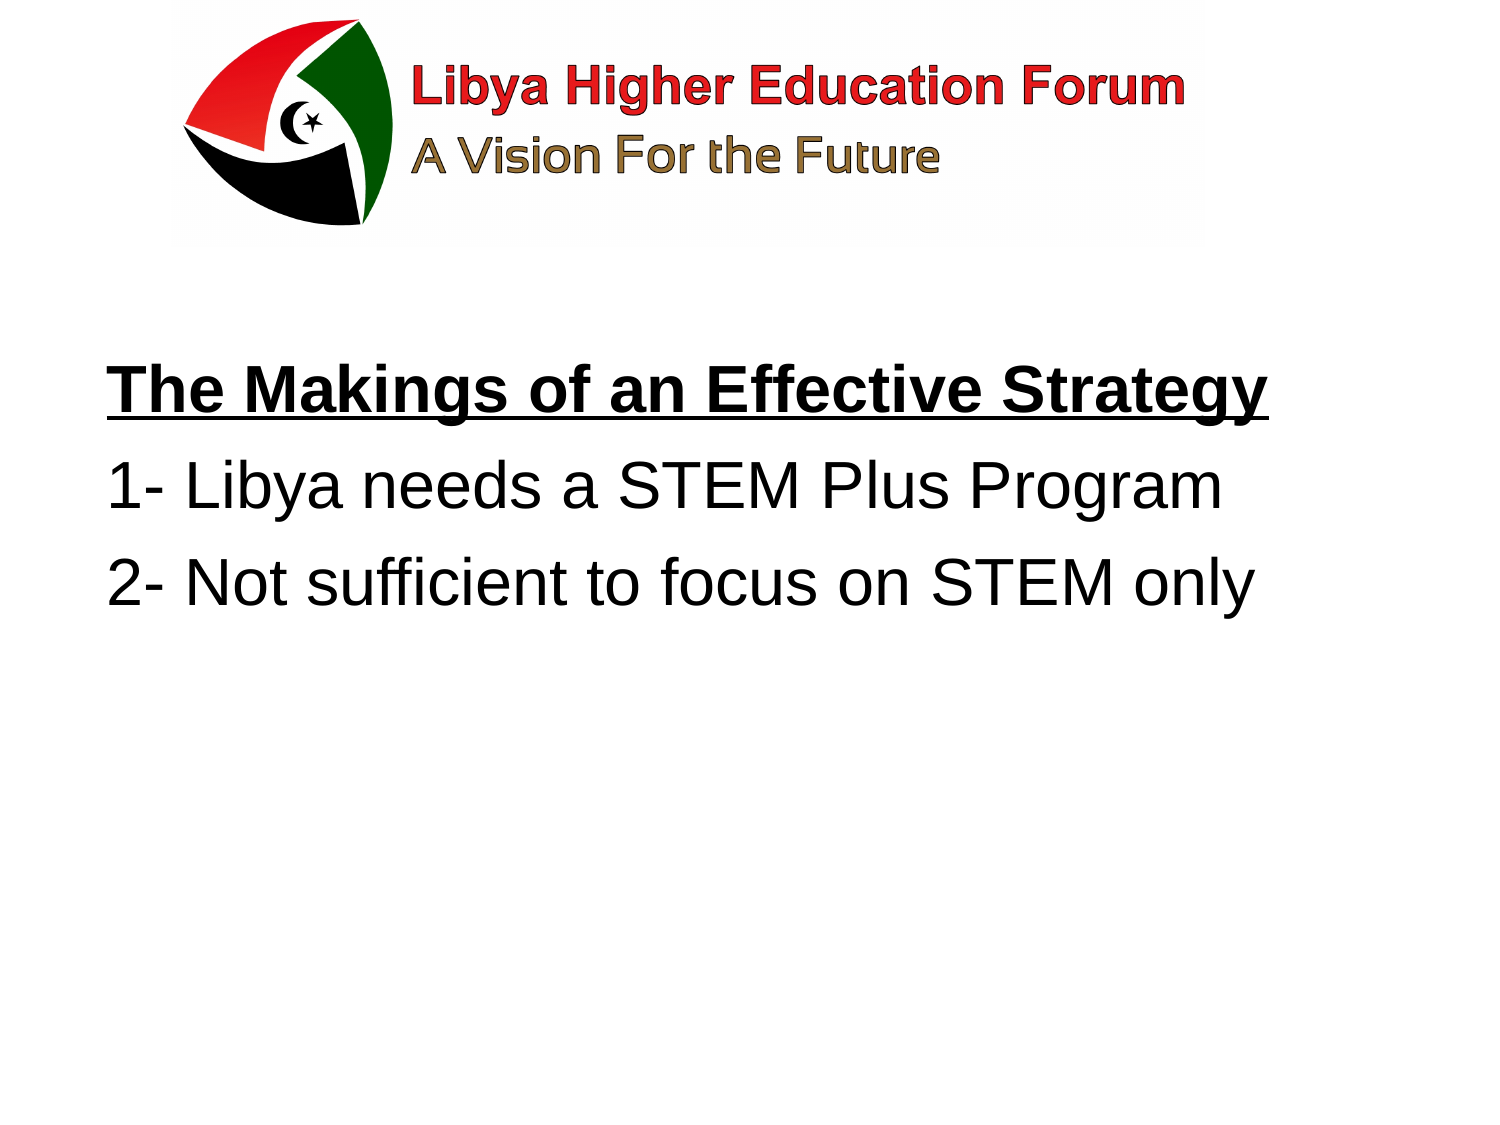

# The Makings of an Effective Strategy
1- Libya needs a STEM Plus Program
2- Not sufficient to focus on STEM only